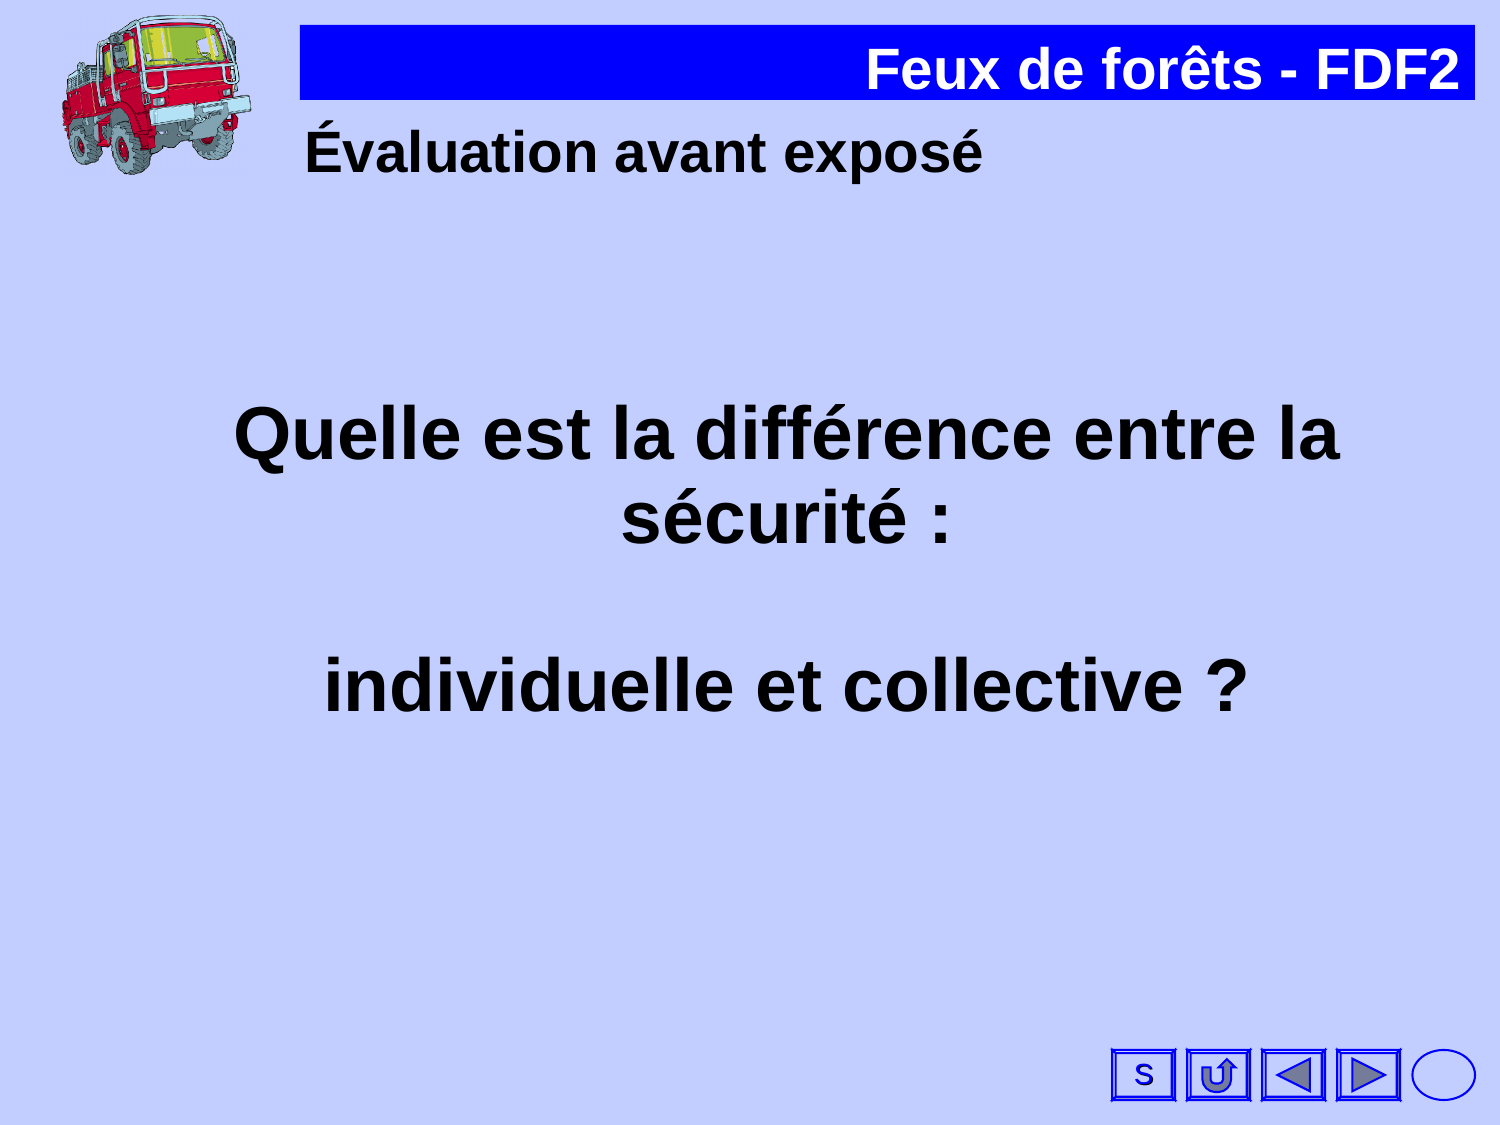

Feux de forêts - FDF2
Évaluation avant exposé
Quelle est la différence entre la sécurité :
individuelle et collective ?